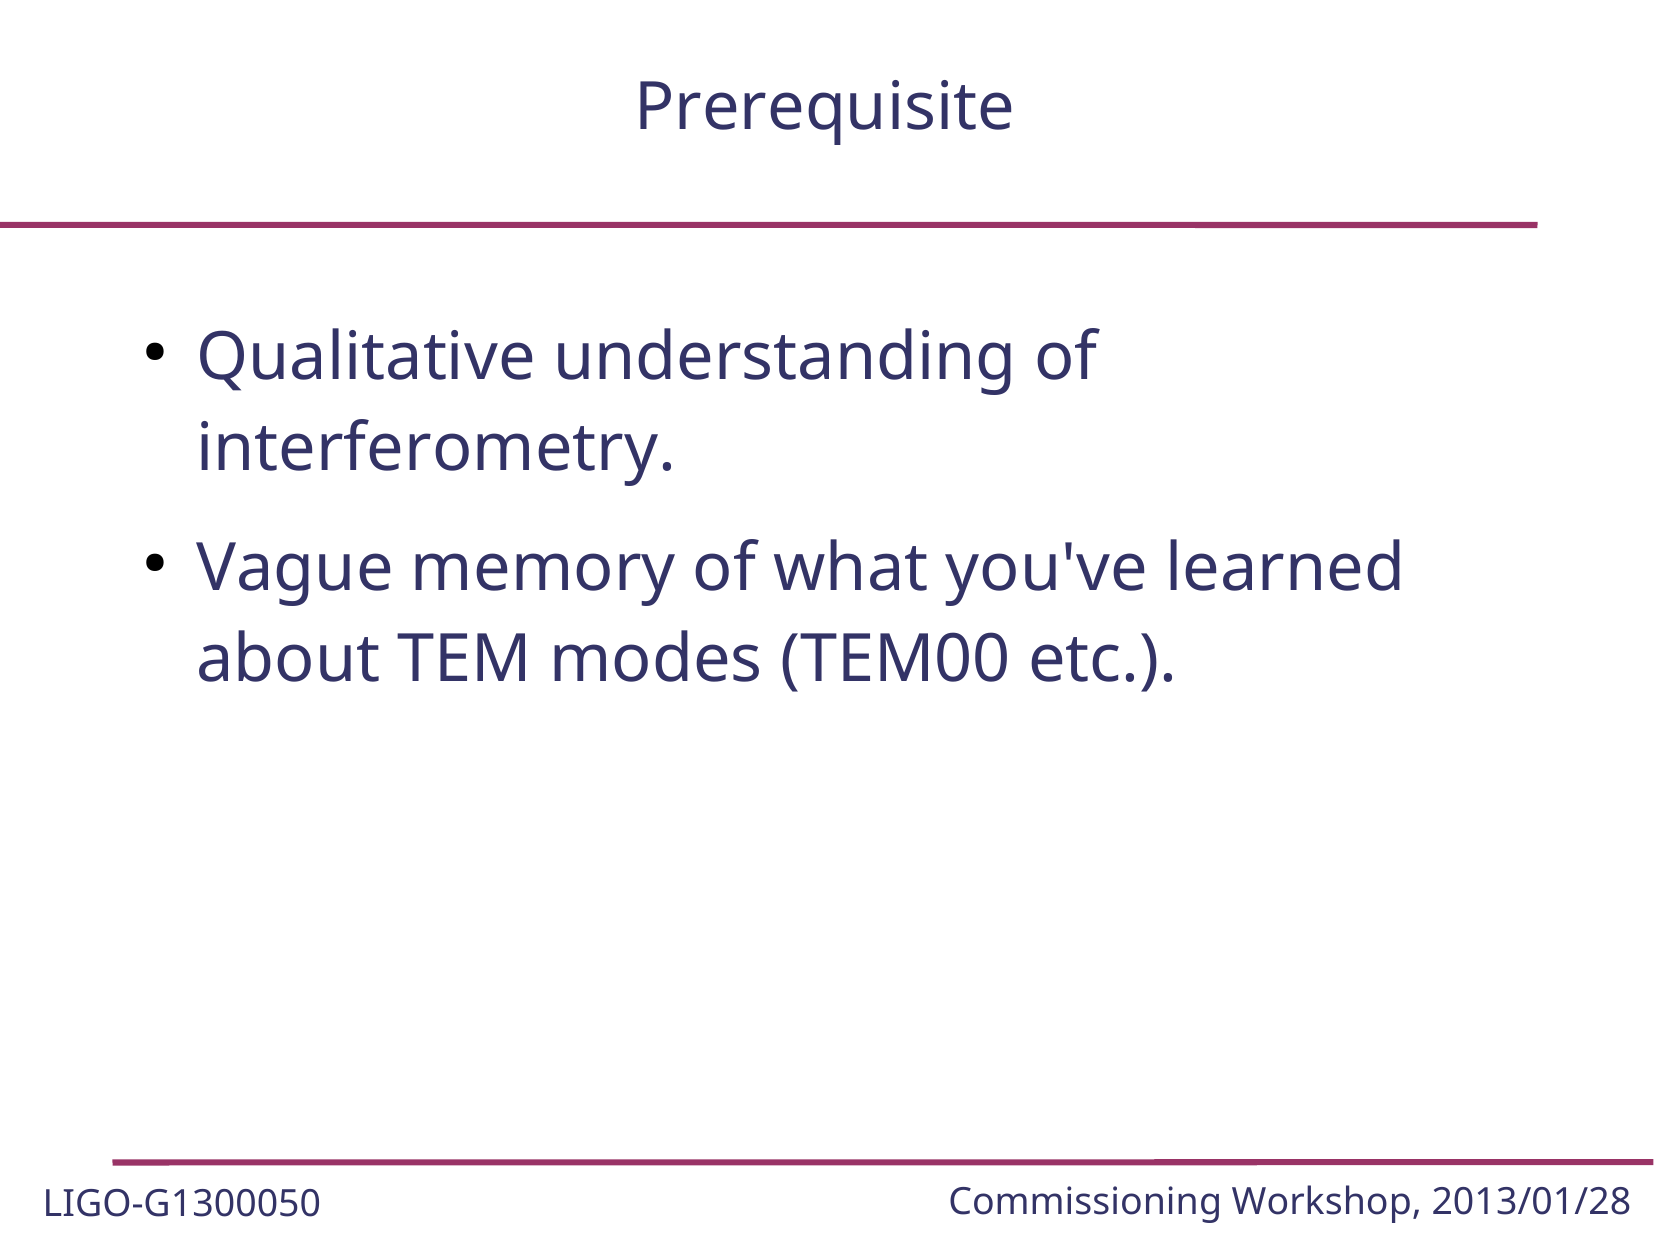

# Prerequisite
Qualitative understanding of interferometry.
Vague memory of what you've learned about TEM modes (TEM00 etc.).